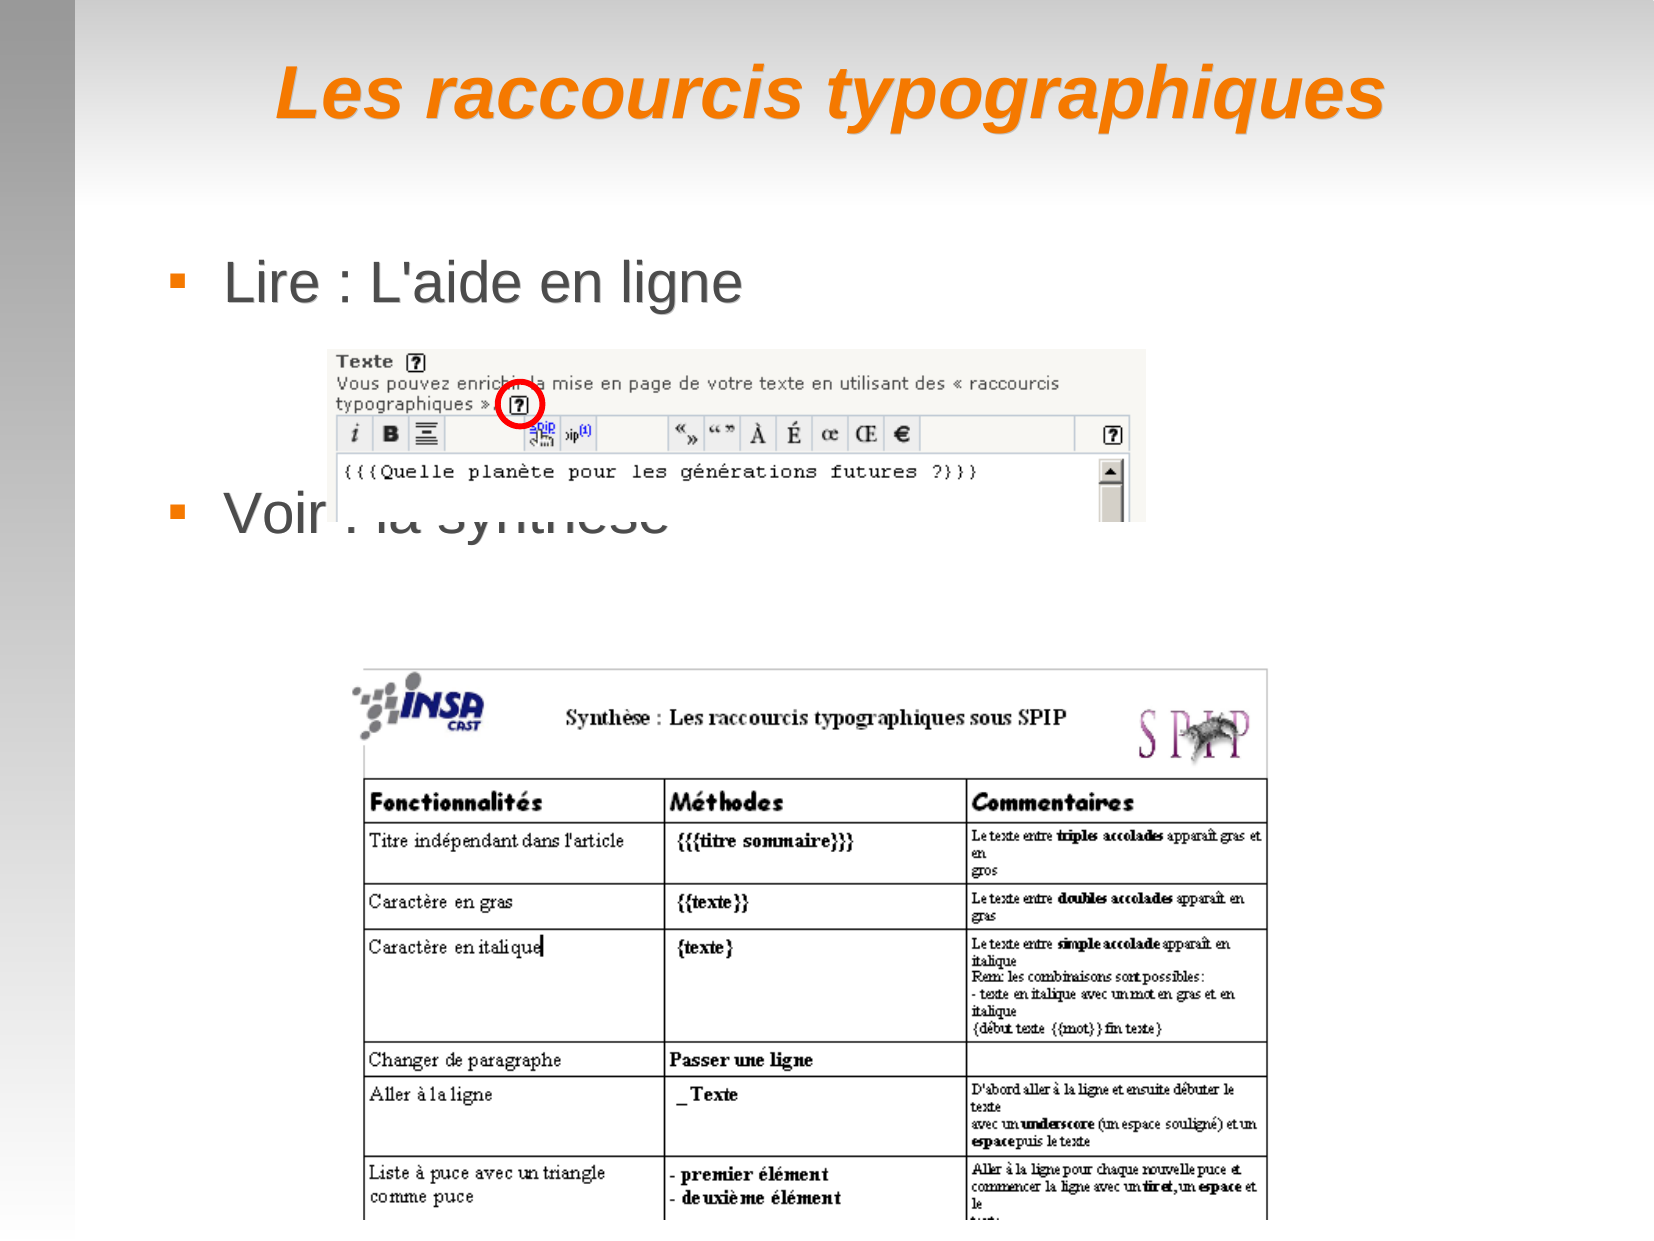

# Les raccourcis typographiques
Lire : L'aide en ligne
Voir : la synthèse